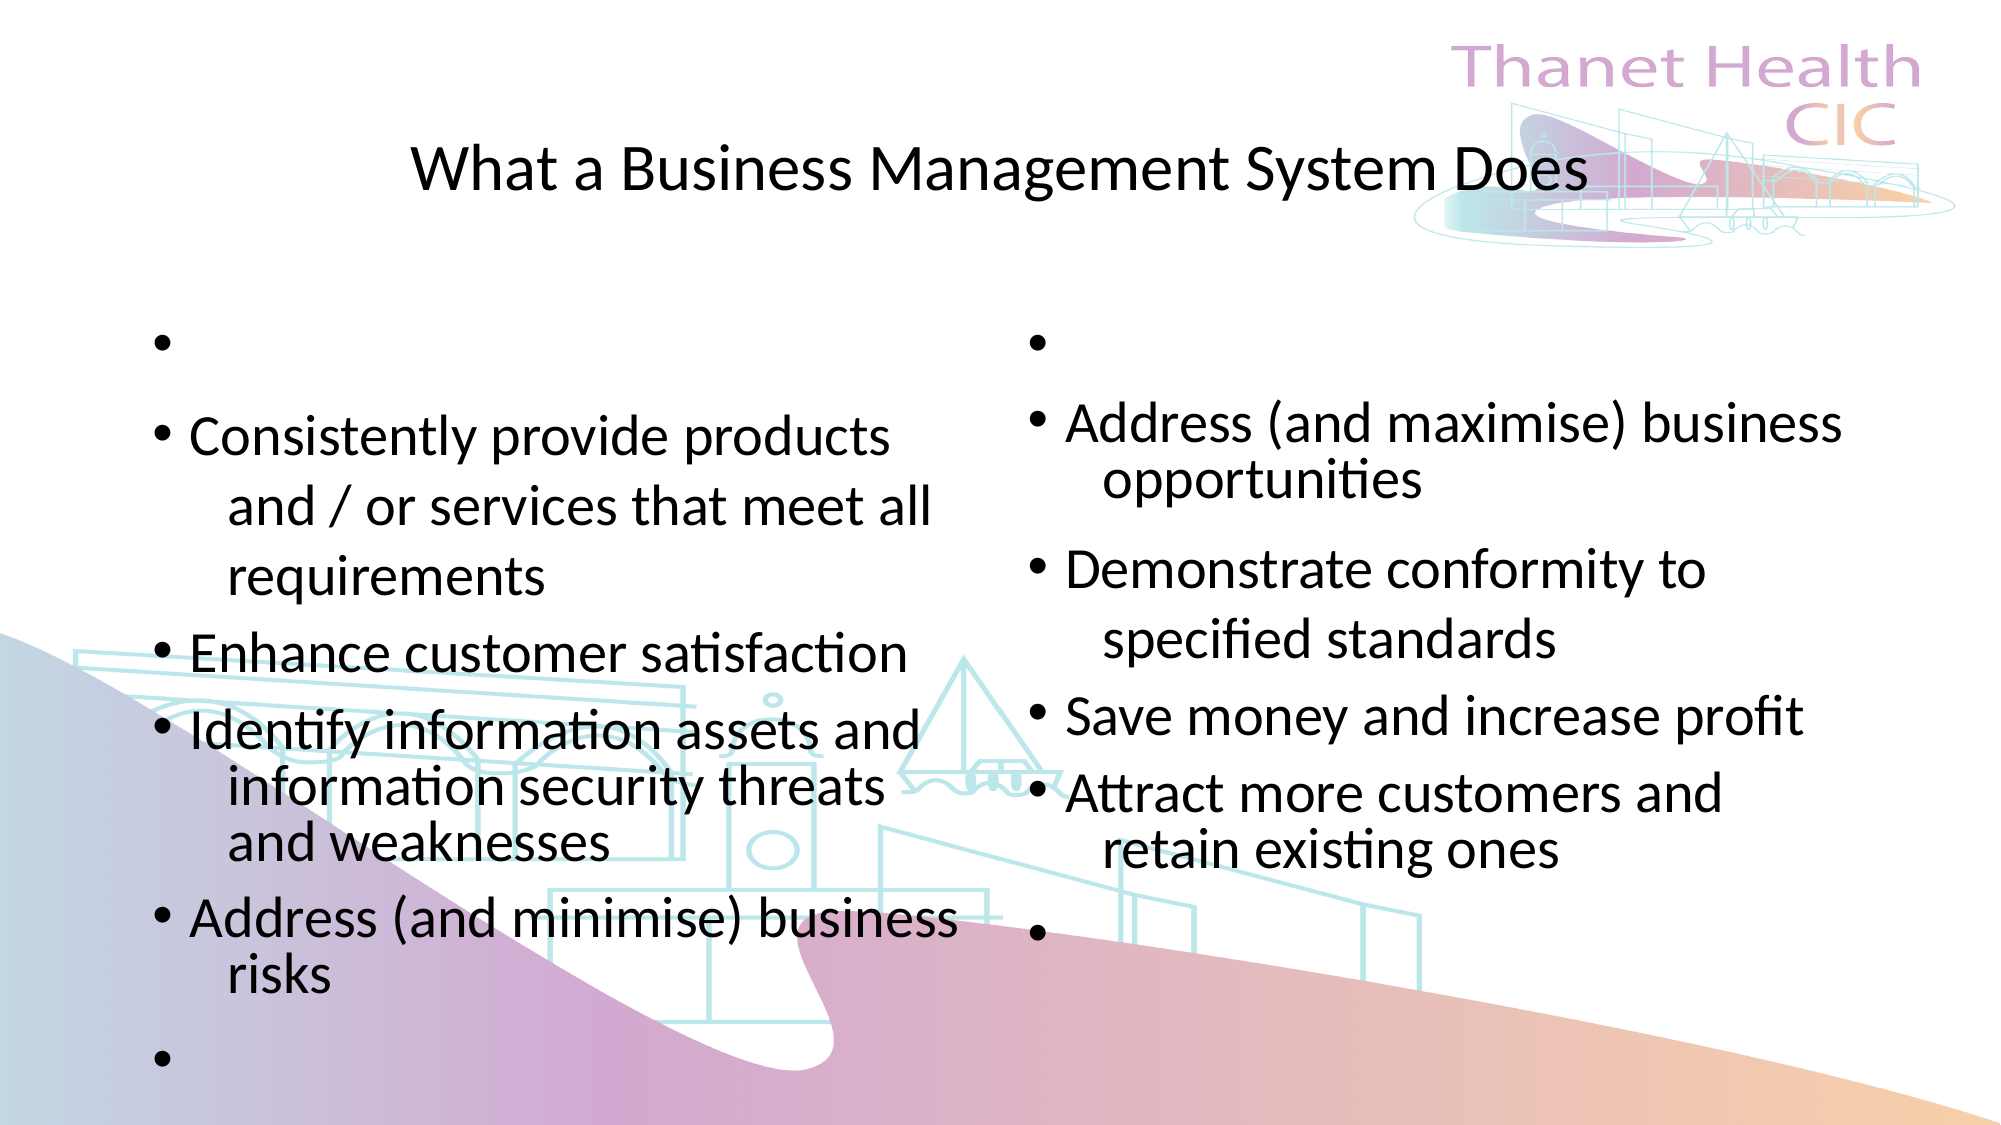

# What a Business Management System Does
Consistently provide products and / or services that meet all requirements
Enhance customer satisfaction
Identify information assets and information security threats and weaknesses
Address (and minimise) business risks
Address (and maximise) business opportunities
Demonstrate conformity to specified standards
Save money and increase profit
Attract more customers and retain existing ones